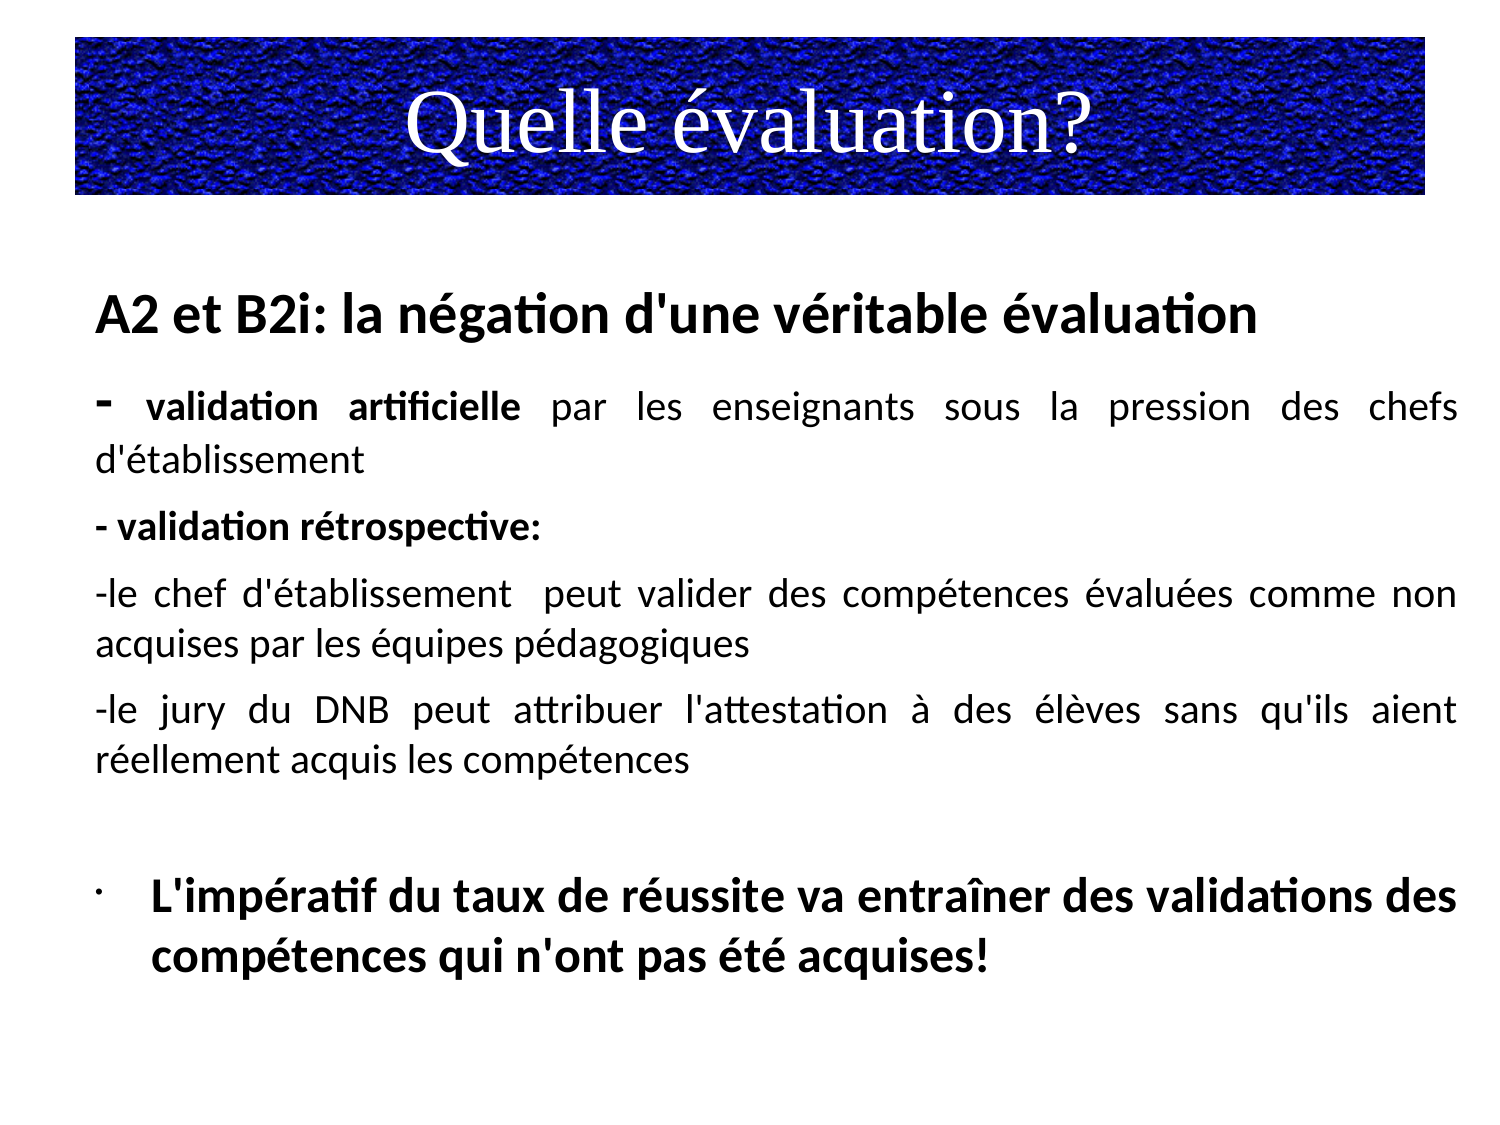

# Quelle évaluation?
A2 et B2i: la négation d'une véritable évaluation
- validation artificielle par les enseignants sous la pression des chefs d'établissement
- validation rétrospective:
-le chef d'établissement peut valider des compétences évaluées comme non acquises par les équipes pédagogiques
-le jury du DNB peut attribuer l'attestation à des élèves sans qu'ils aient réellement acquis les compétences
L'impératif du taux de réussite va entraîner des validations des compétences qui n'ont pas été acquises!